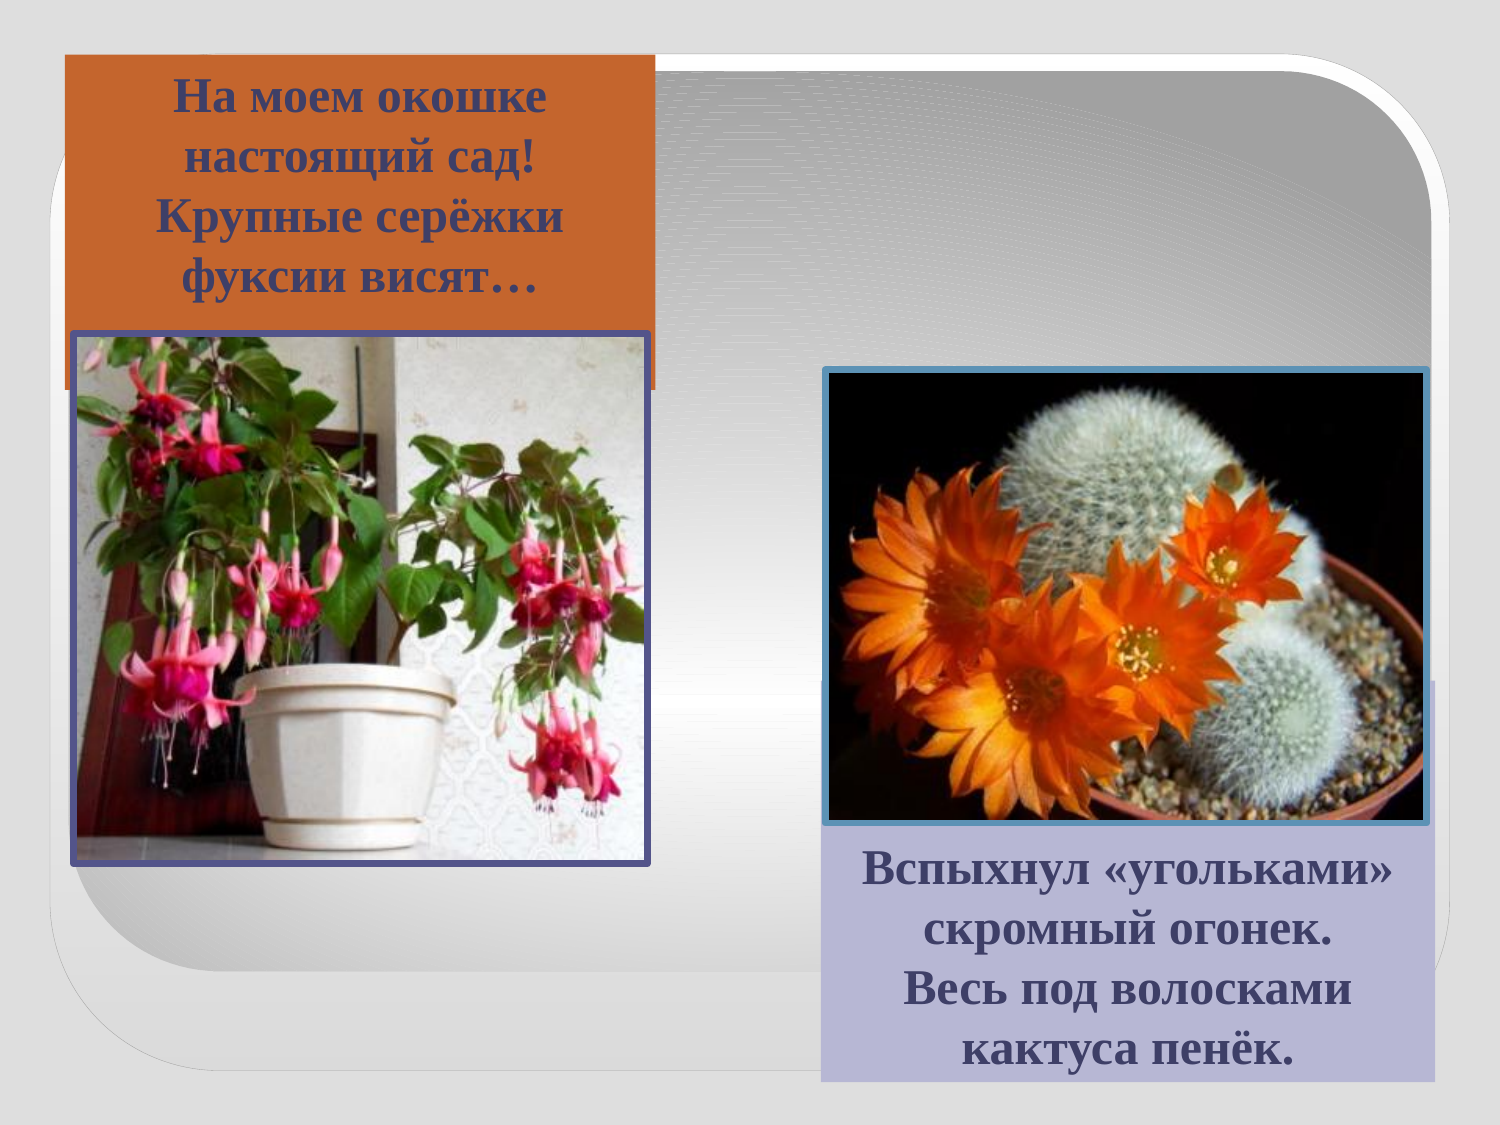

# На моем окошке настоящий сад! Крупные серёжки фуксии висят…
Вспыхнул «угольками» скромный огонек.
Весь под волосками кактуса пенёк.